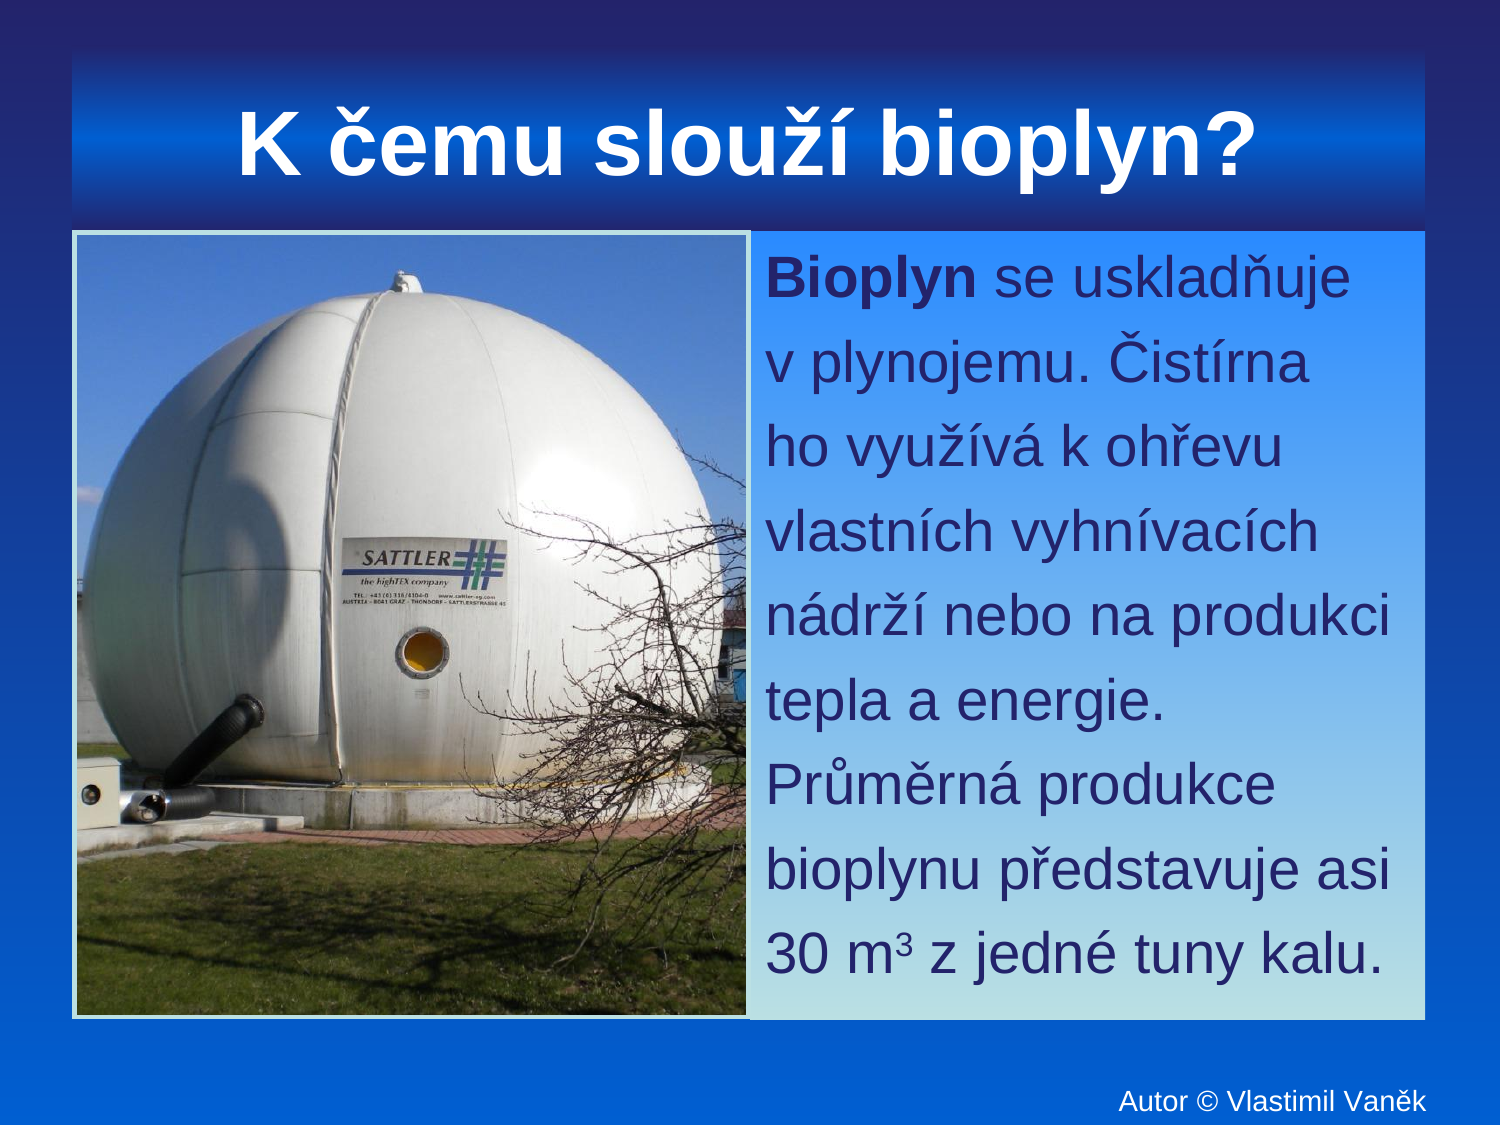

# K čemu slouží bioplyn?
Bioplyn se uskladňuje
v plynojemu. Čistírna
ho využívá k ohřevu
vlastních vyhnívacích
nádrží nebo na produkci
tepla a energie.
Průměrná produkce
bioplynu představuje asi
30 m3 z jedné tuny kalu.
Autor © Vlastimil Vaněk